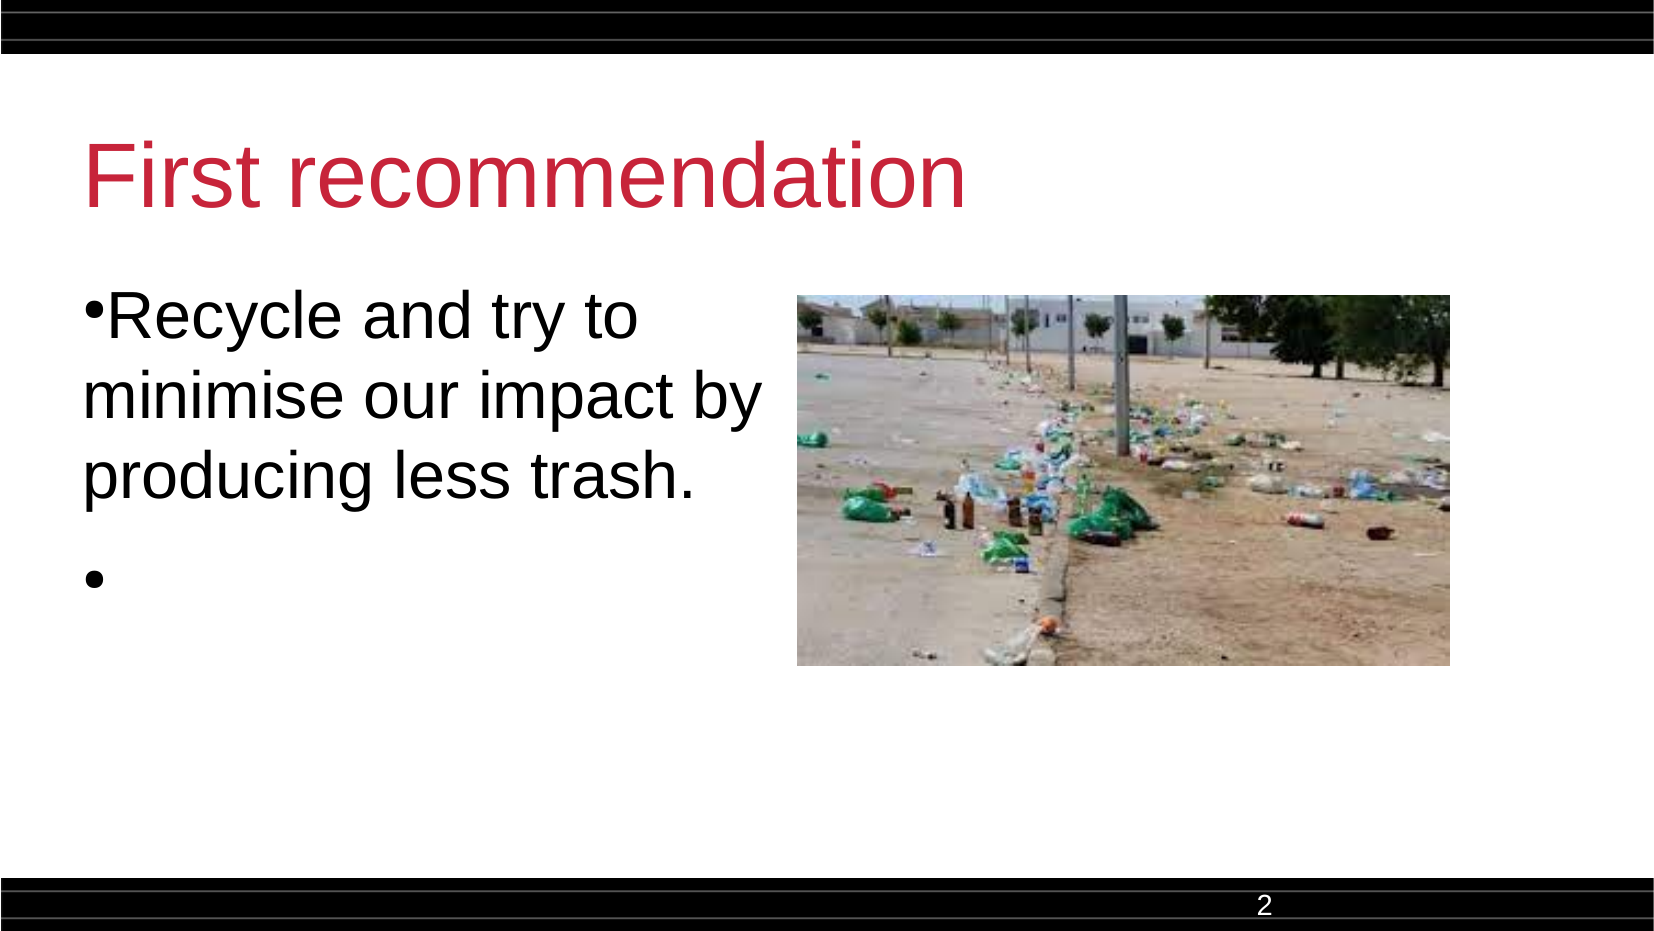

# First recommendation
Recycle and try to minimise our impact by producing less trash.